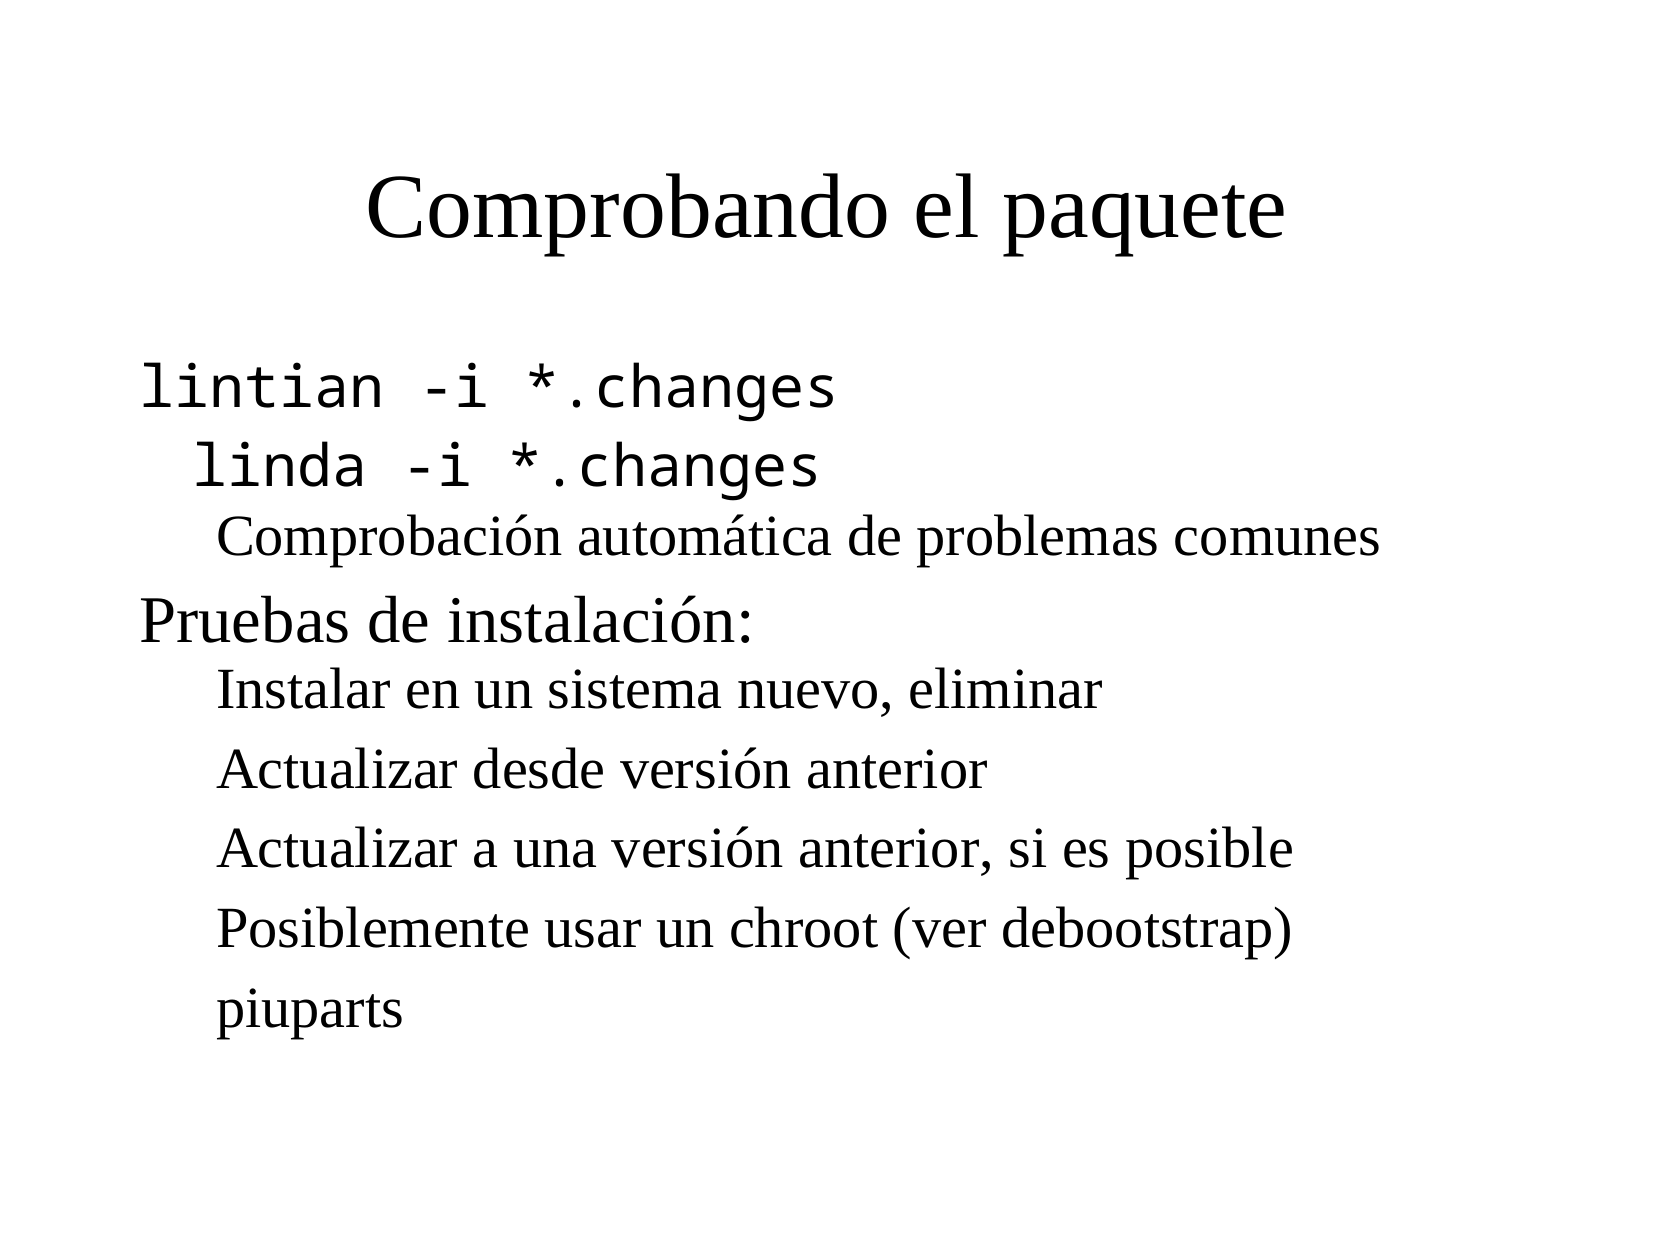

# Comprobando el paquete
lintian -i *.changes
linda -i *.changes
Comprobación automática de problemas comunes
Pruebas de instalación:
Instalar en un sistema nuevo, eliminar
Actualizar desde versión anterior
Actualizar a una versión anterior, si es posible
Posiblemente usar un chroot (ver debootstrap)
piuparts